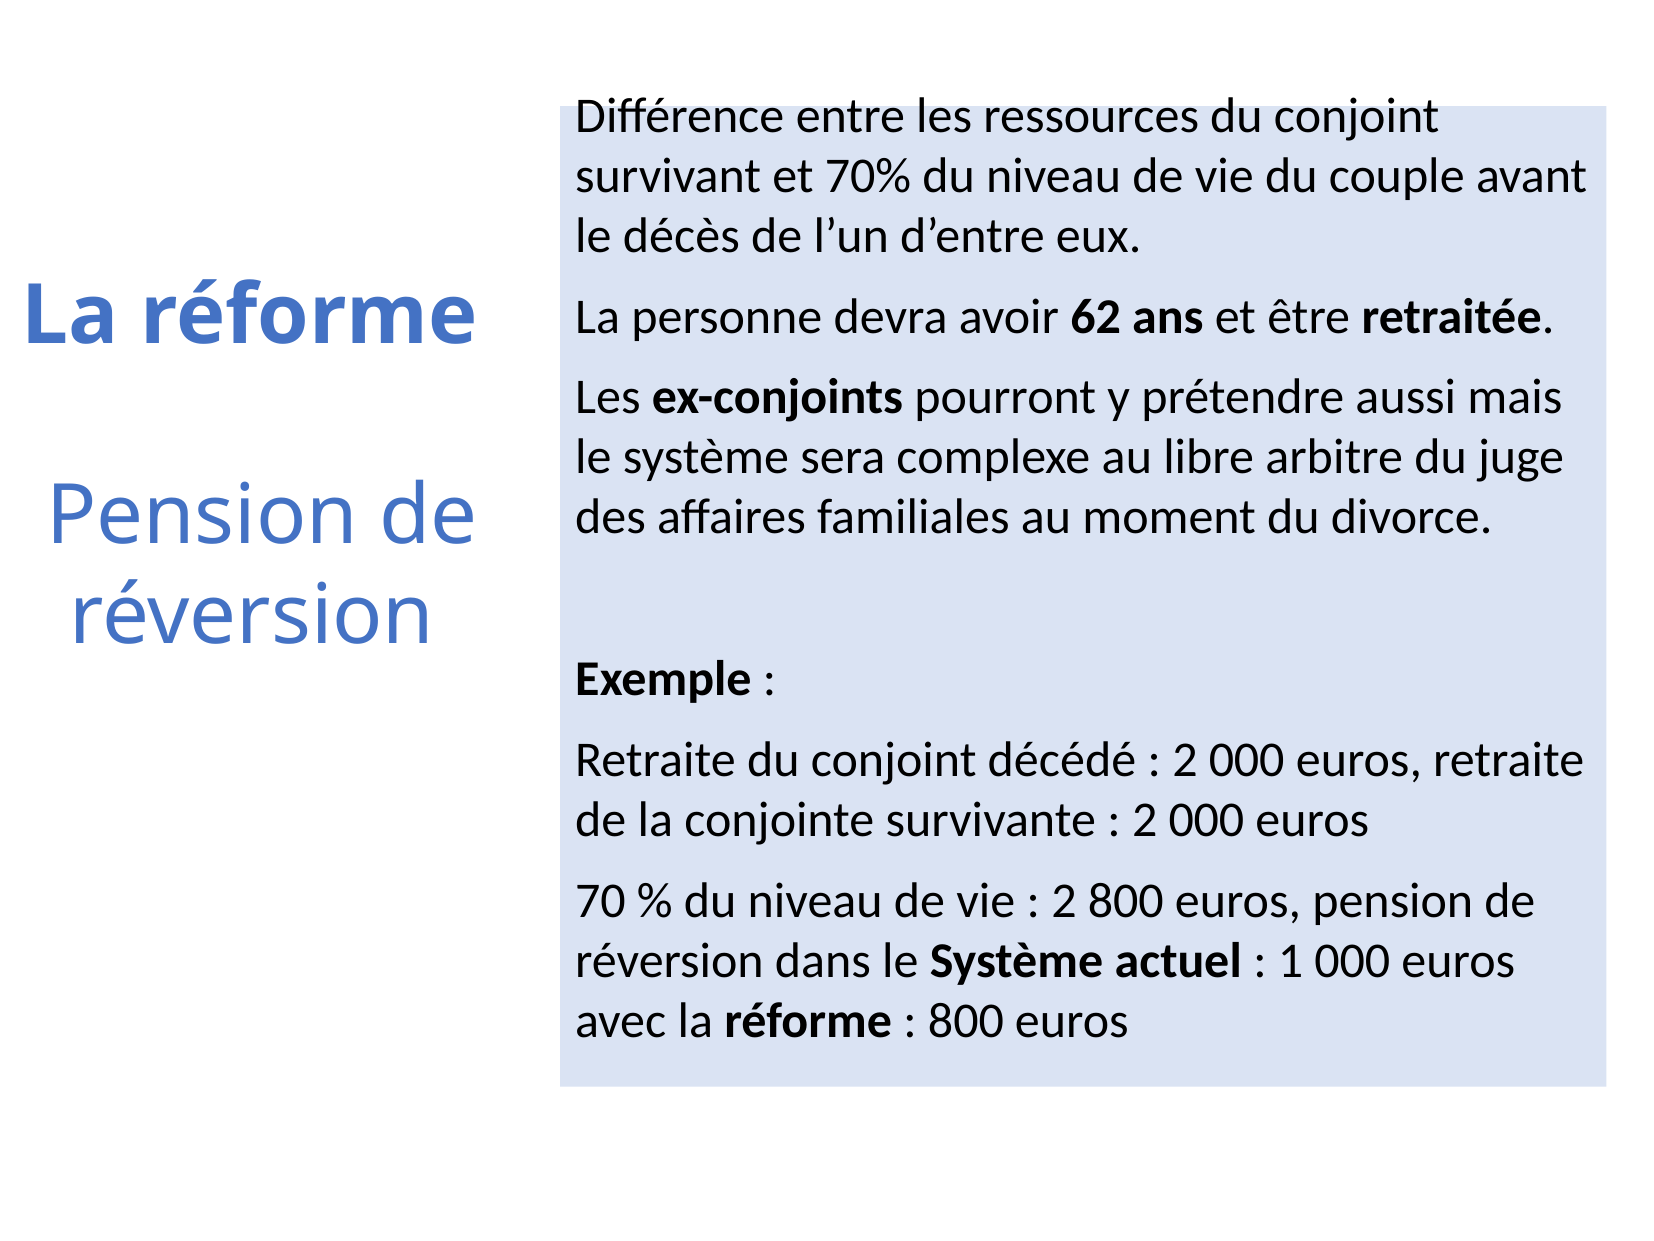

Différence entre les ressources du conjoint survivant et 70% du niveau de vie du couple avant le décès de l’un d’entre eux.
La personne devra avoir 62 ans et être retraitée.
Les ex-conjoints pourront y prétendre aussi mais le système sera complexe au libre arbitre du juge des affaires familiales au moment du divorce.
Exemple :
Retraite du conjoint décédé : 2 000 euros, retraite de la conjointe survivante : 2 000 euros
70 % du niveau de vie : 2 800 euros, pension de réversion dans le Système actuel : 1 000 euros avec la réforme : 800 euros
# La réforme Pension de réversion